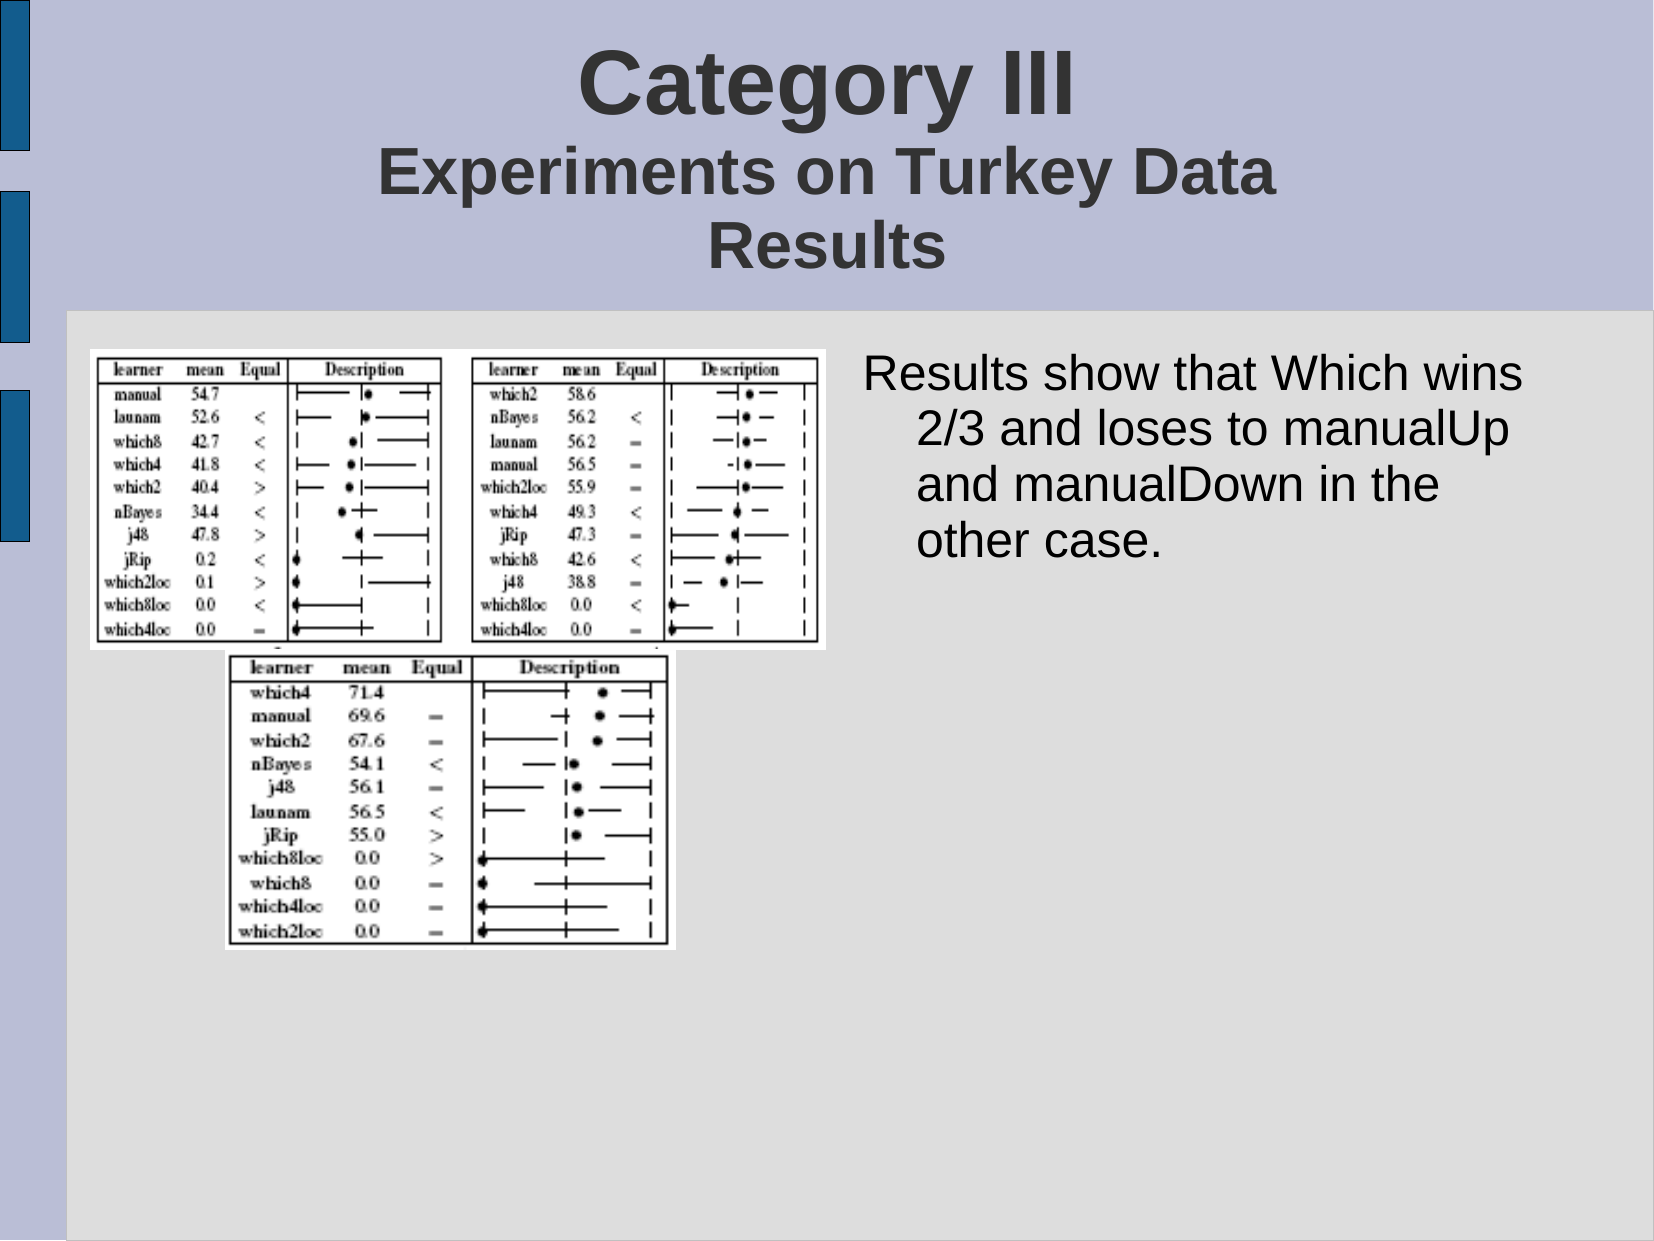

# Category III Experiments on Turkey Data Results
Results show that Which wins 2/3 and loses to manualUp and manualDown in the other case.